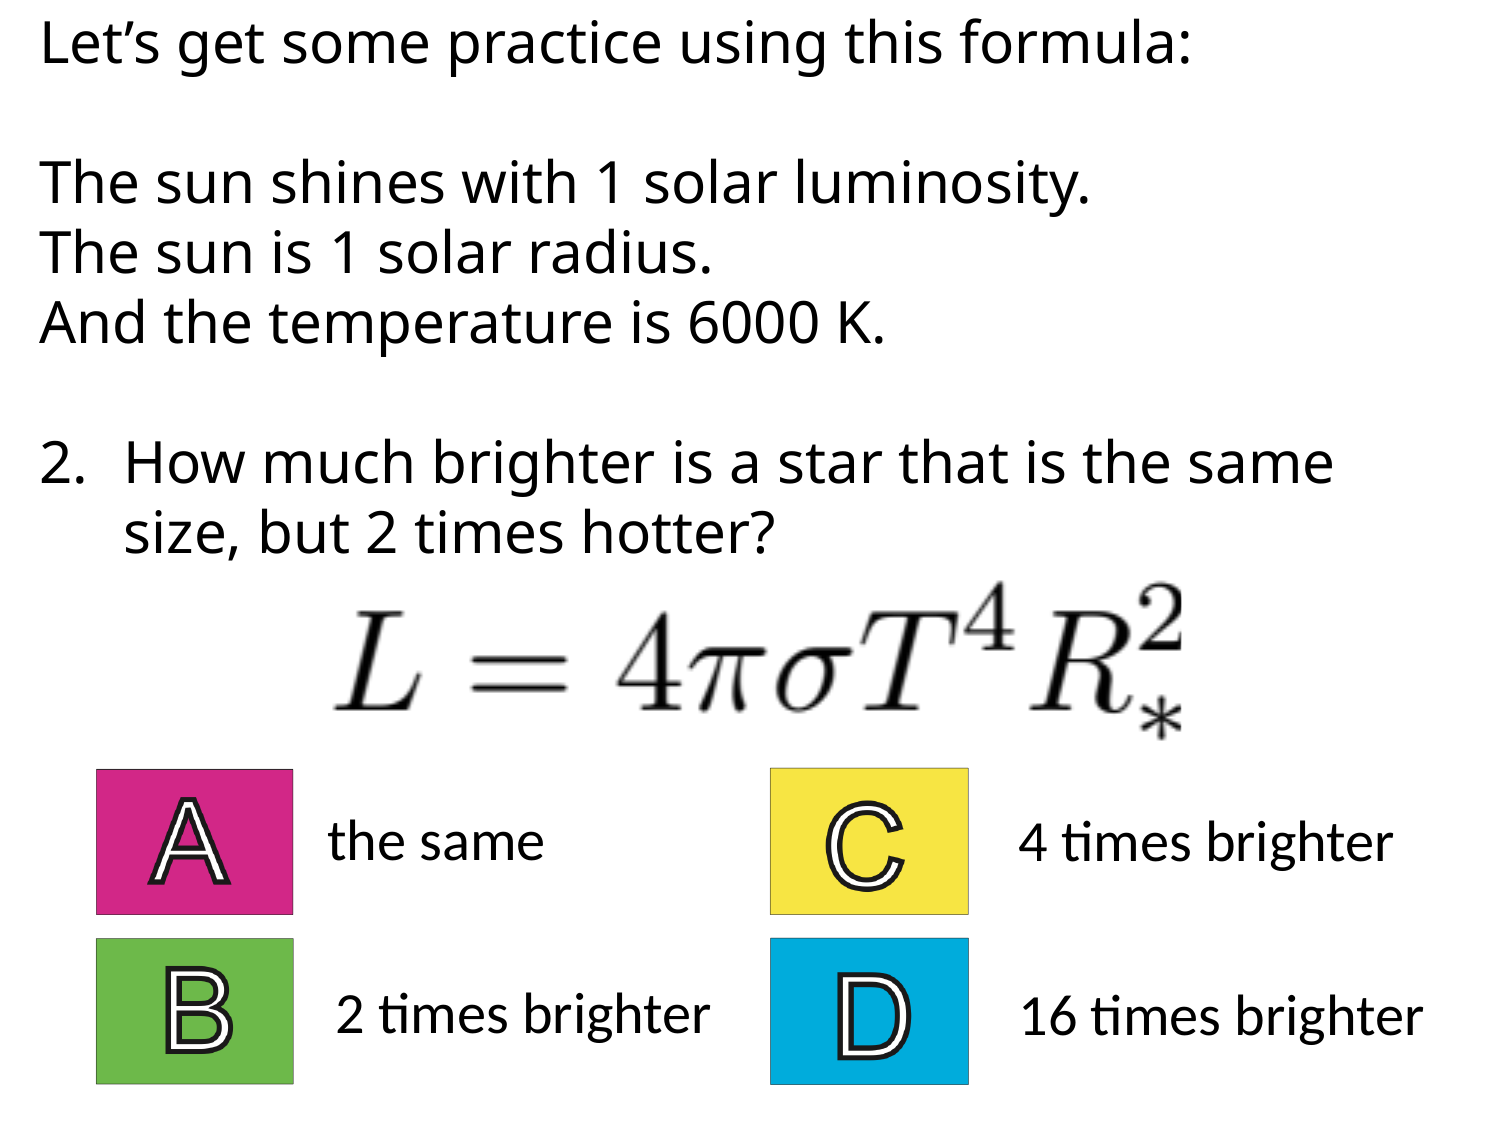

Let’s get some practice using this formula:
The sun shines with 1 solar luminosity.
The sun is 1 solar radius.
And the temperature is 6000 K.
How much brighter is a star that is the same size, but 2 times hotter?
the same
4 times brighter
2 times brighter
16 times brighter